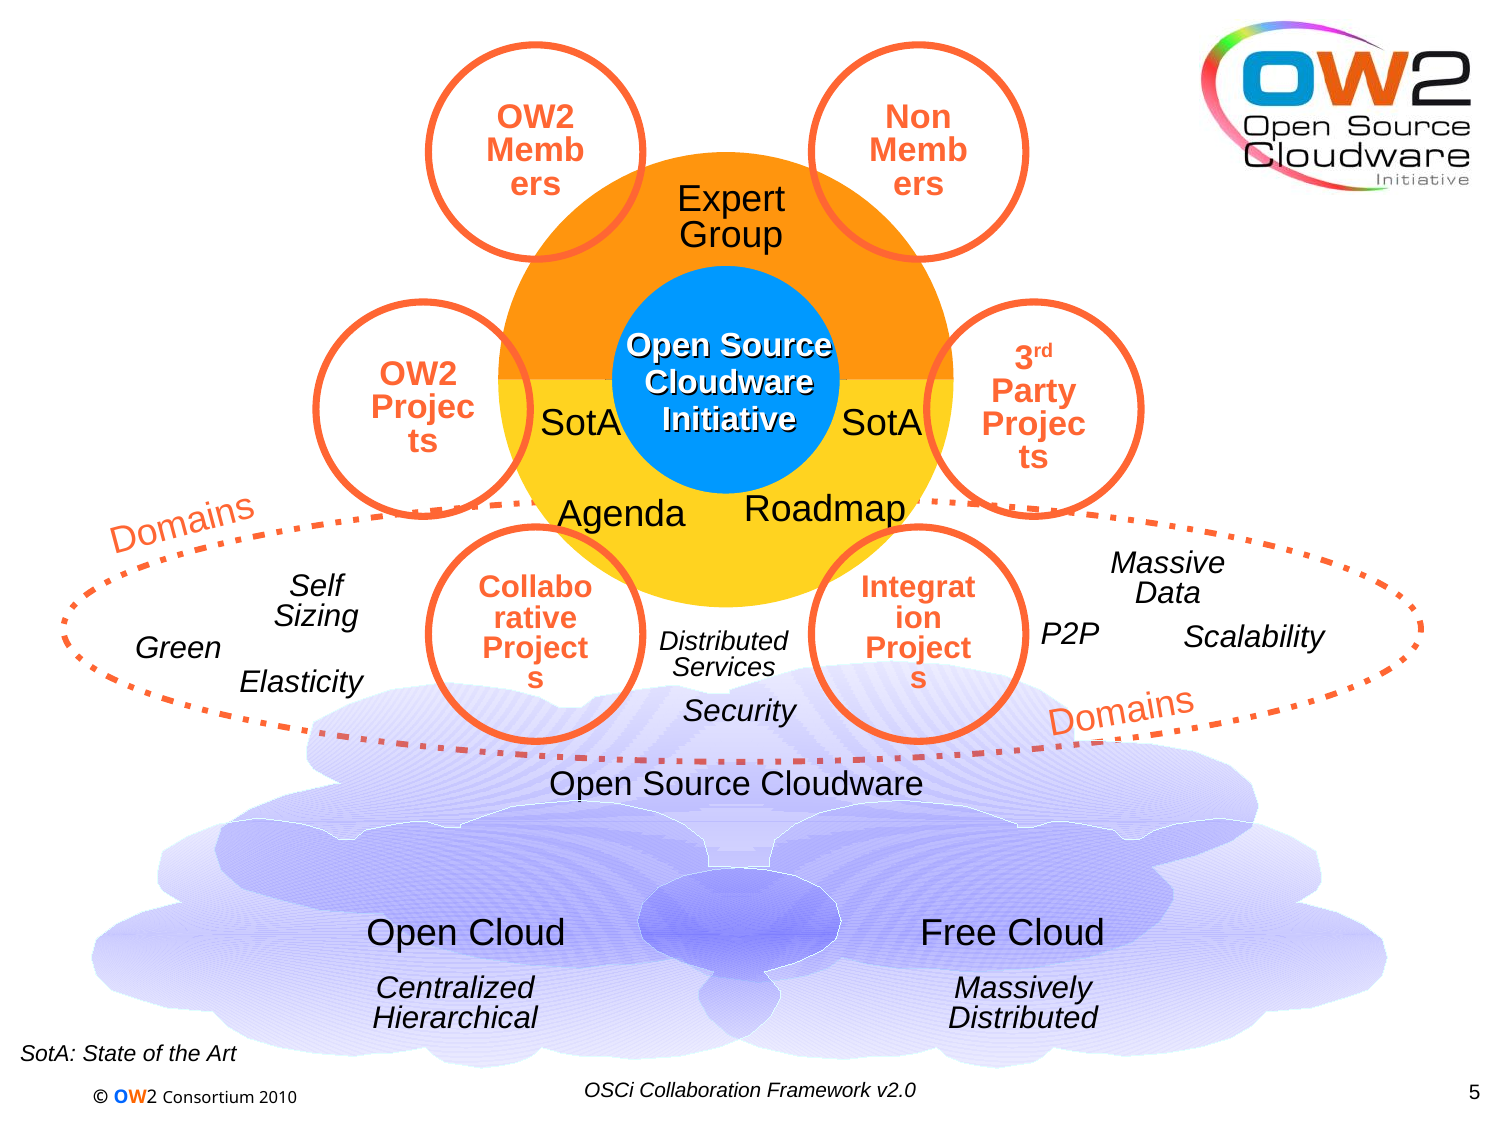

OW2
Members
Non
Members
Expert
Group
OW2
Projects
3rd Party
Projects
Open Source Cloudware
Initiative
SotA
SotA
Roadmap
Agenda
Domains
Collaborative
Projects
Integration
Projects
Massive
Data
Self
Sizing
P2P
Scalability
Distributed
Services
Green
Elasticity
Open Source Cloudware
Domains
Security
Open Cloud
Centralized
Hierarchical
Free Cloud
Massively
Distributed
SotA: State of the Art